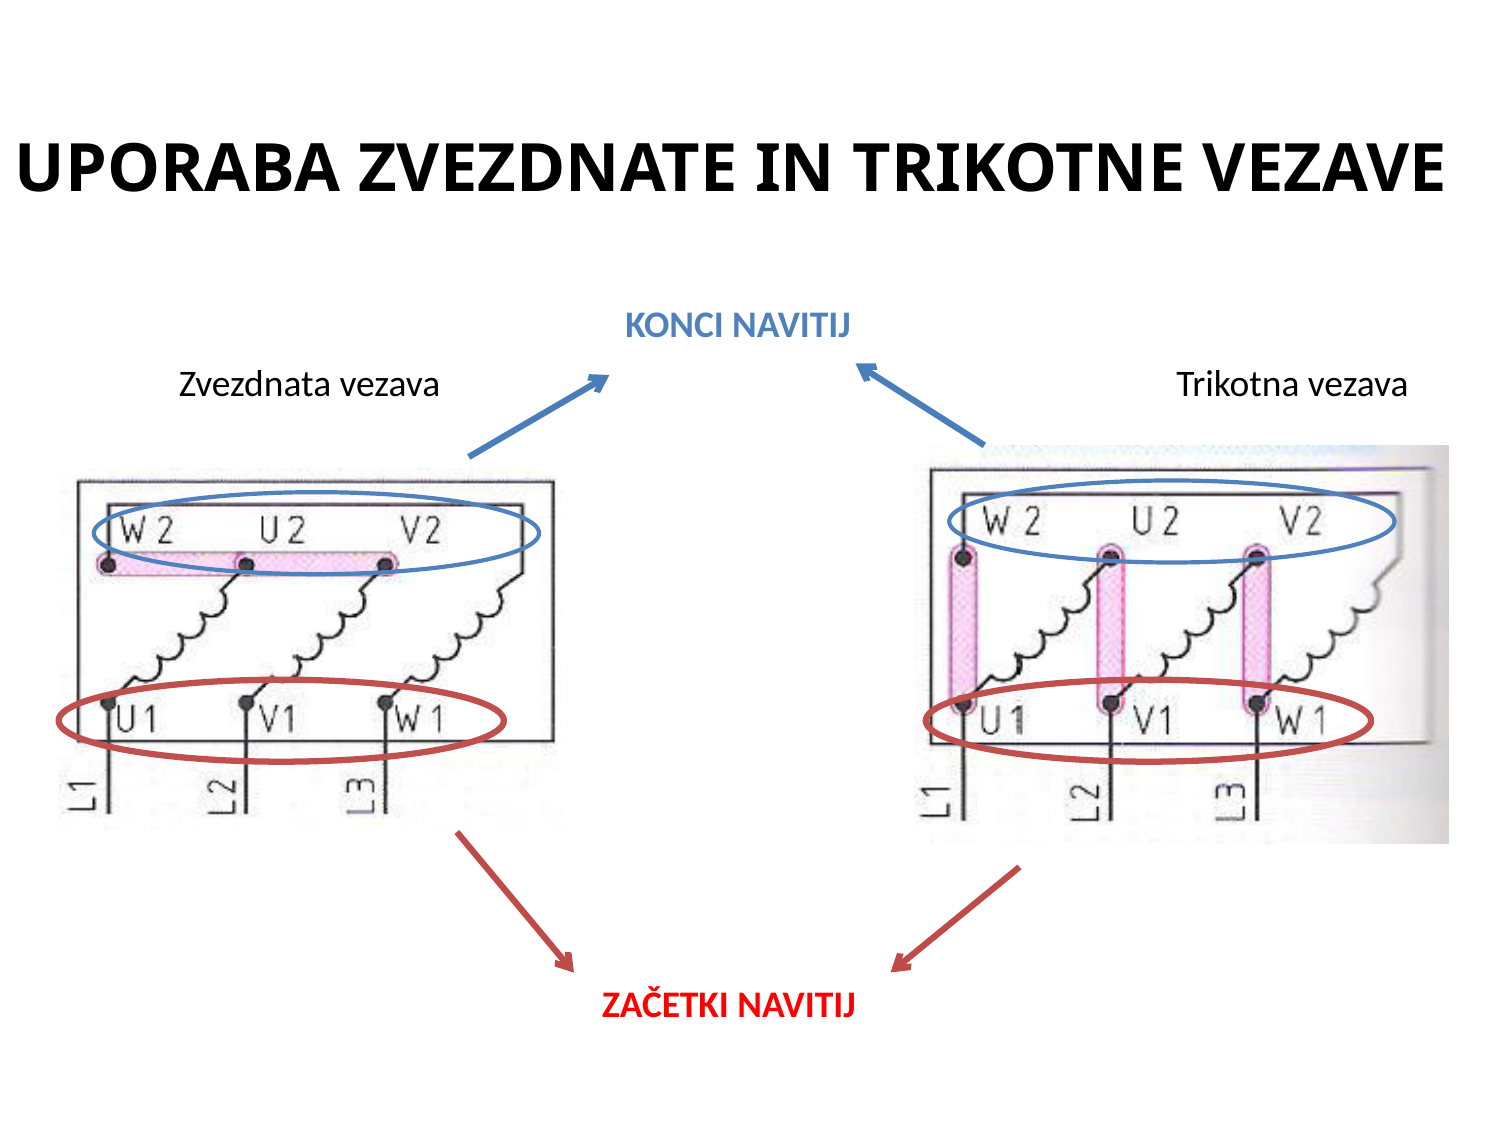

UPORABA ZVEZDNATE IN TRIKOTNE VEZAVE
KONCI NAVITIJ
Zvezdnata vezava
Trikotna vezava
ZAČETKI NAVITIJ